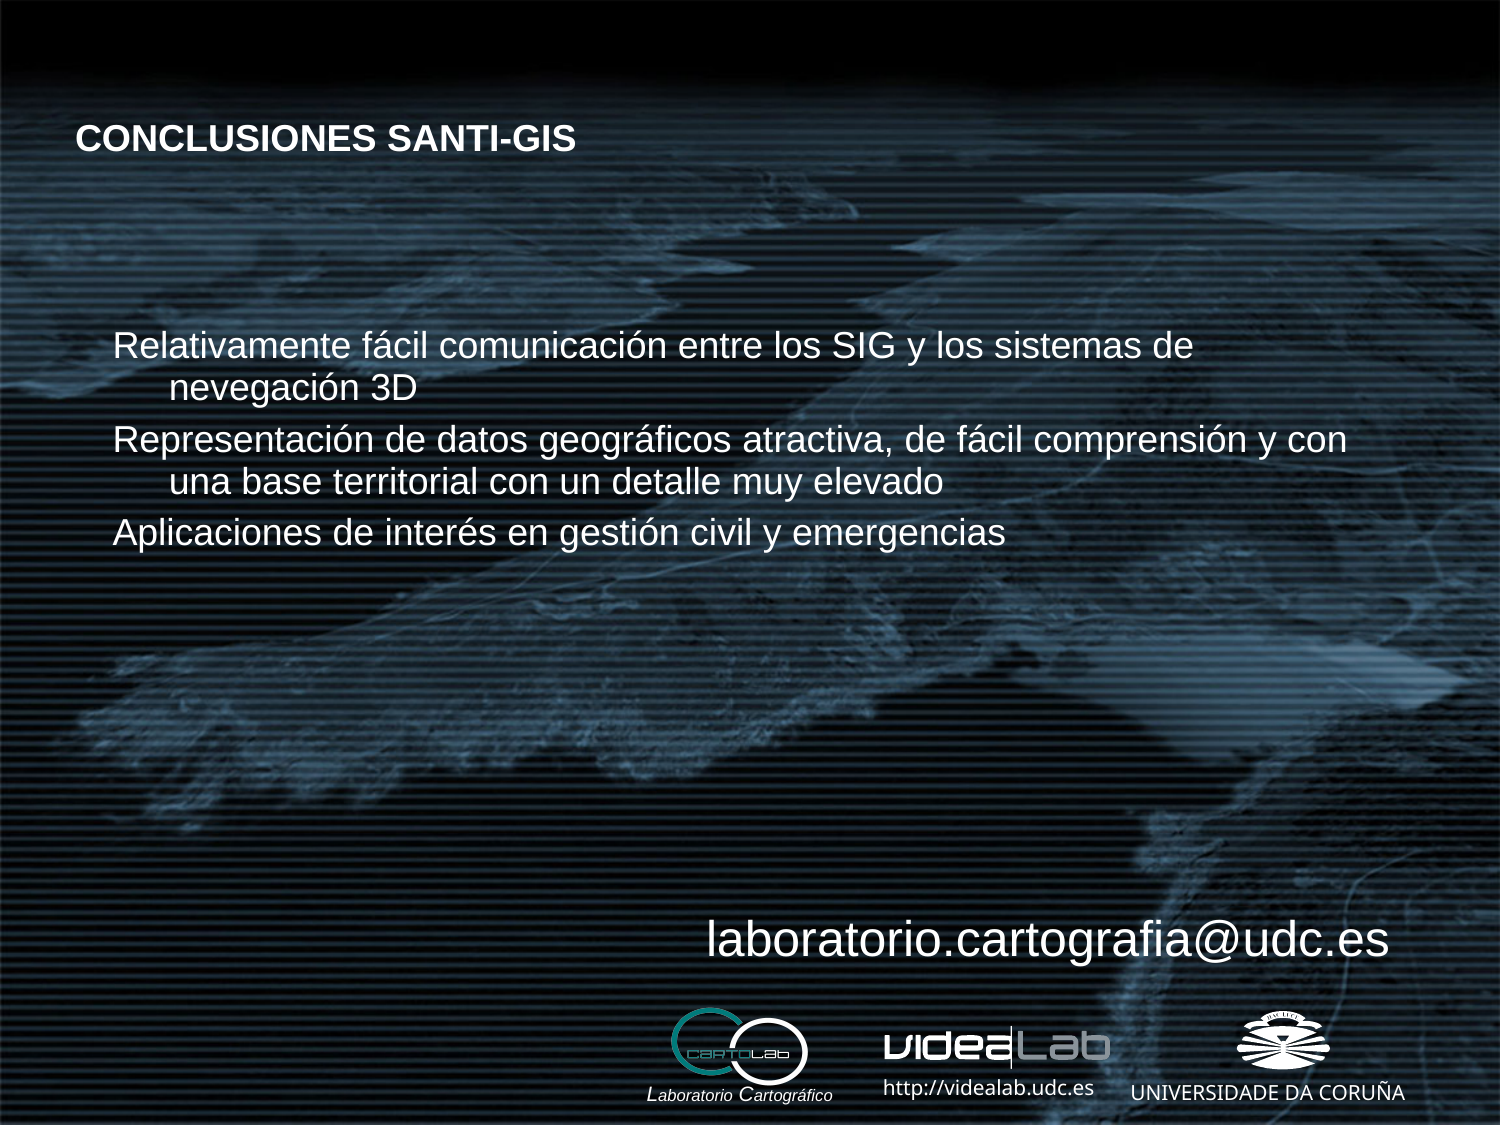

# CONCLUSIONES SANTI-GIS
Relativamente fácil comunicación entre los SIG y los sistemas de nevegación 3D
Representación de datos geográficos atractiva, de fácil comprensión y con una base territorial con un detalle muy elevado
Aplicaciones de interés en gestión civil y emergencias
laboratorio.cartografia@udc.es